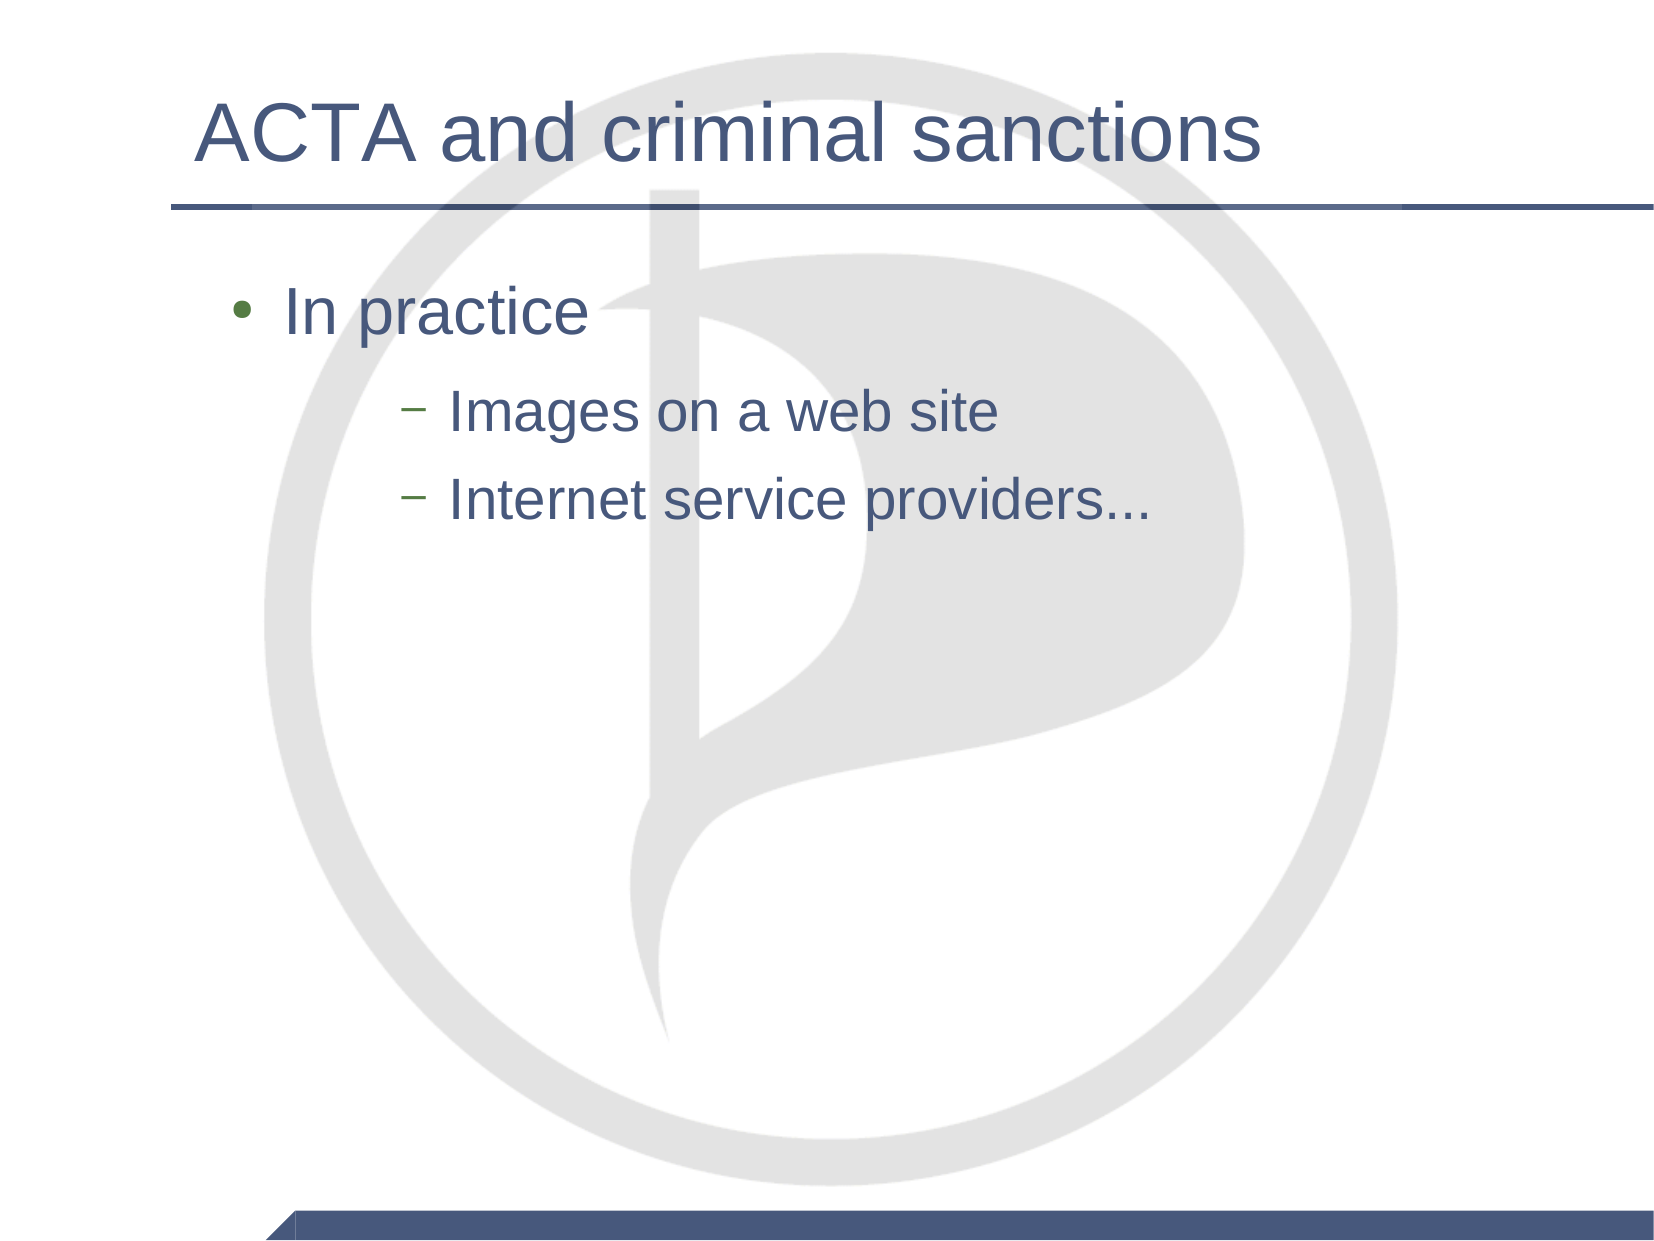

# ACTA and criminal sanctions
In practice
Images on a web site
Internet service providers...